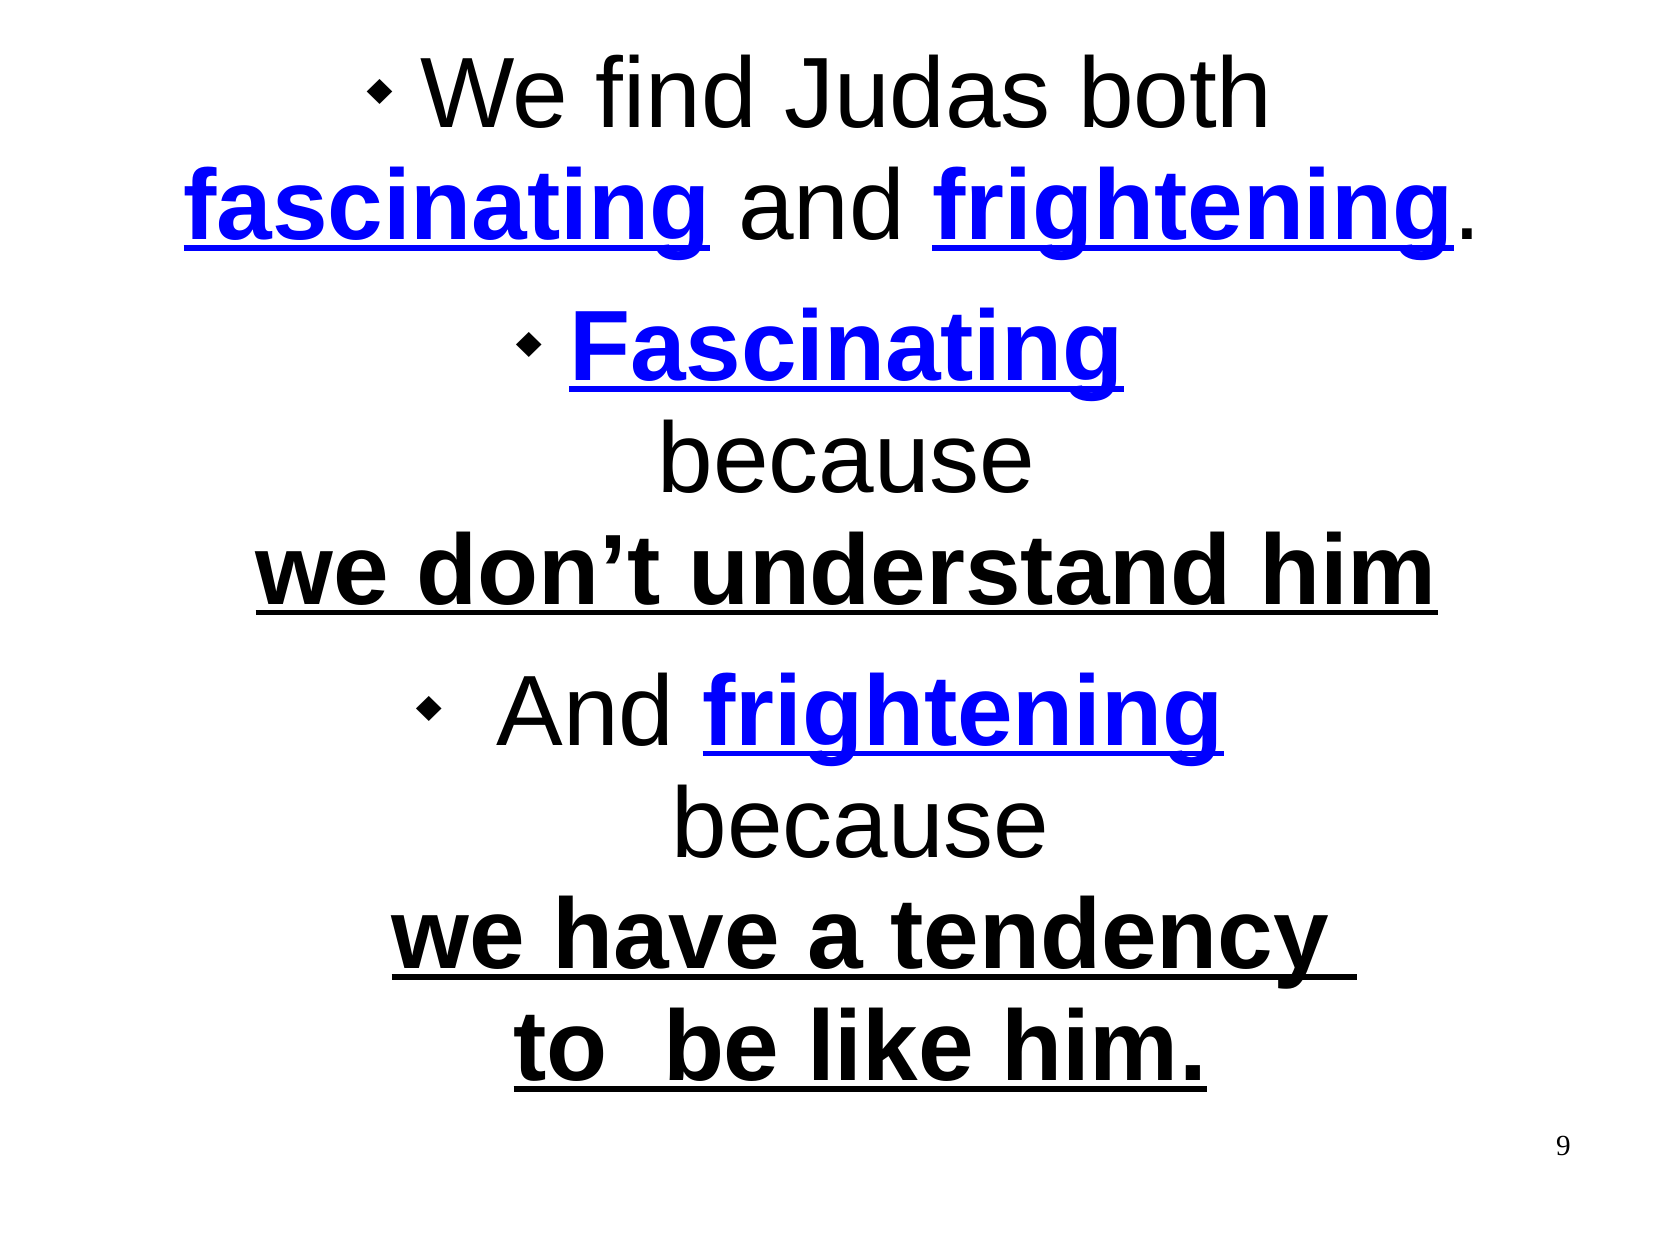

# We find Judas both fascinating and frightening.
Fascinating
because
we don’t understand him
 And frightening
because
 we have a tendency
to be like him.
9